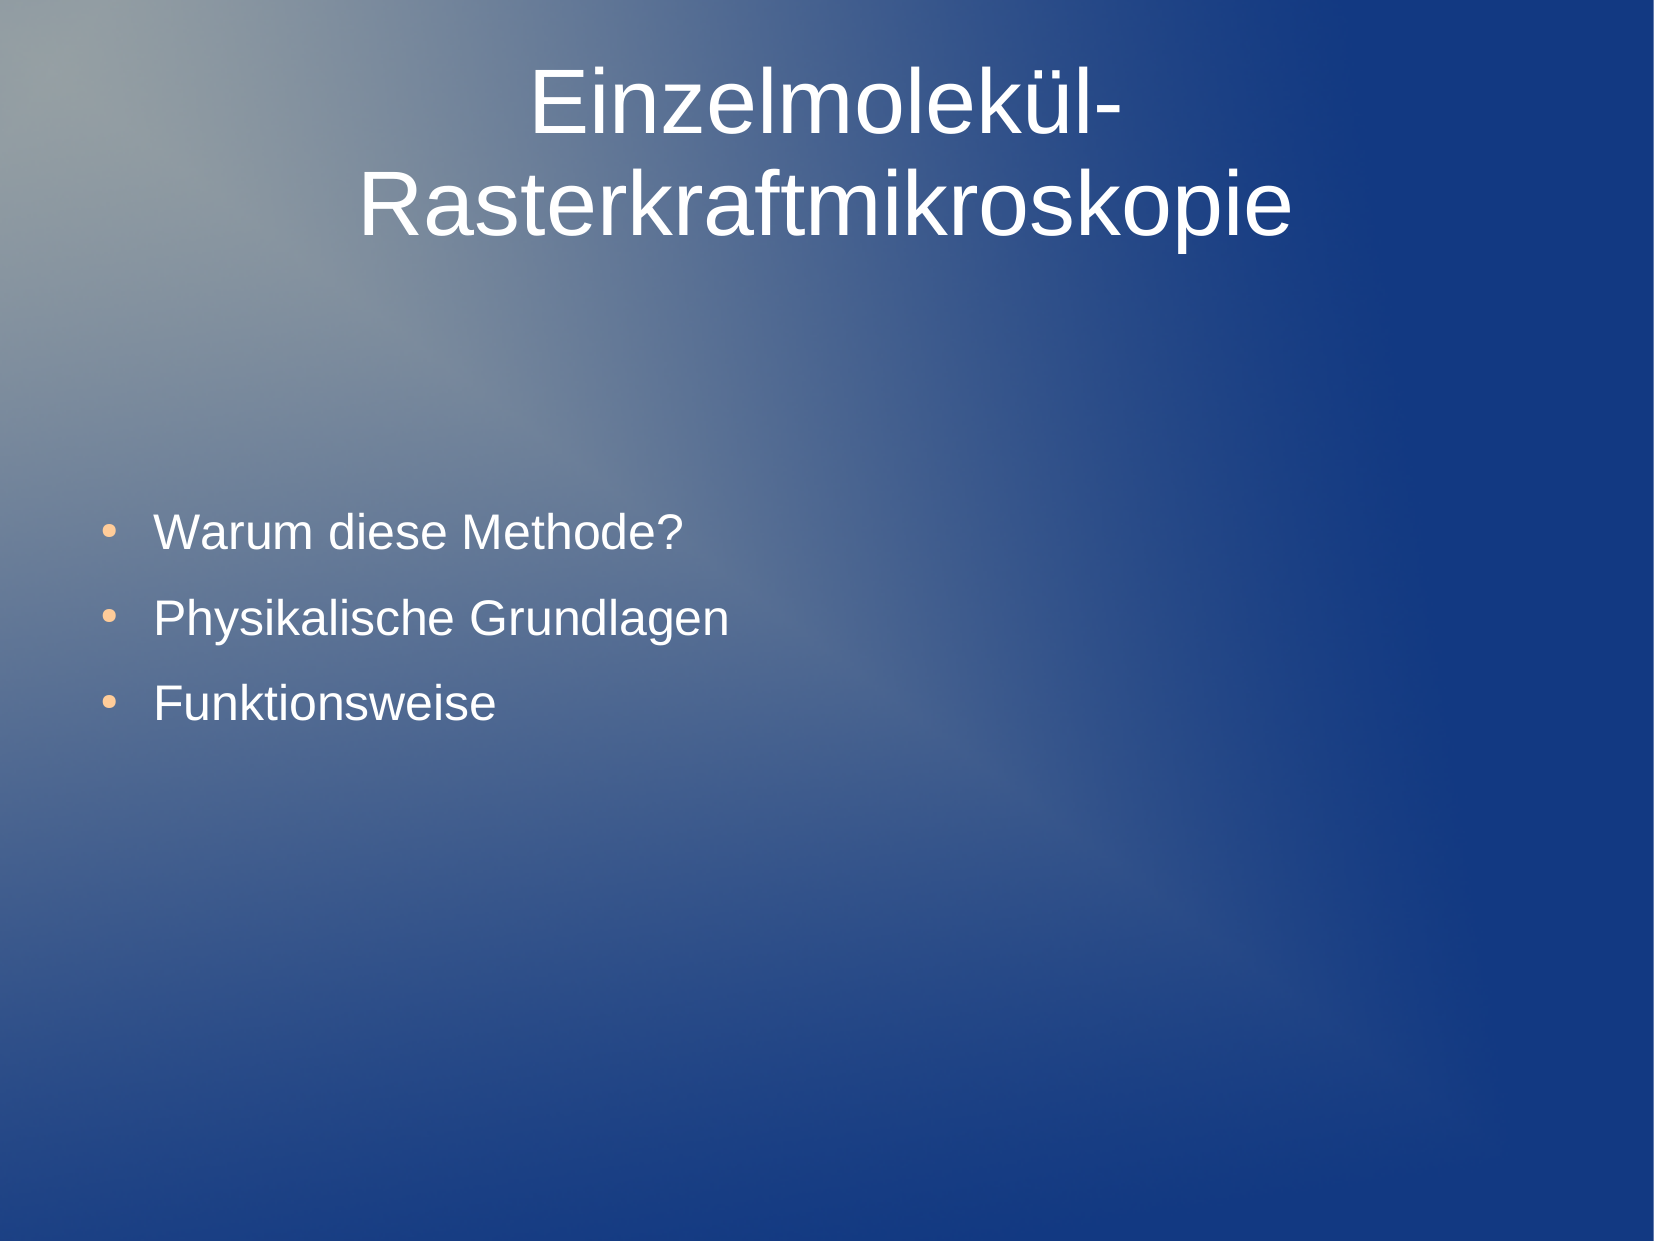

# Einzelmolekül-Rasterkraftmikroskopie
Warum diese Methode?
Physikalische Grundlagen
Funktionsweise